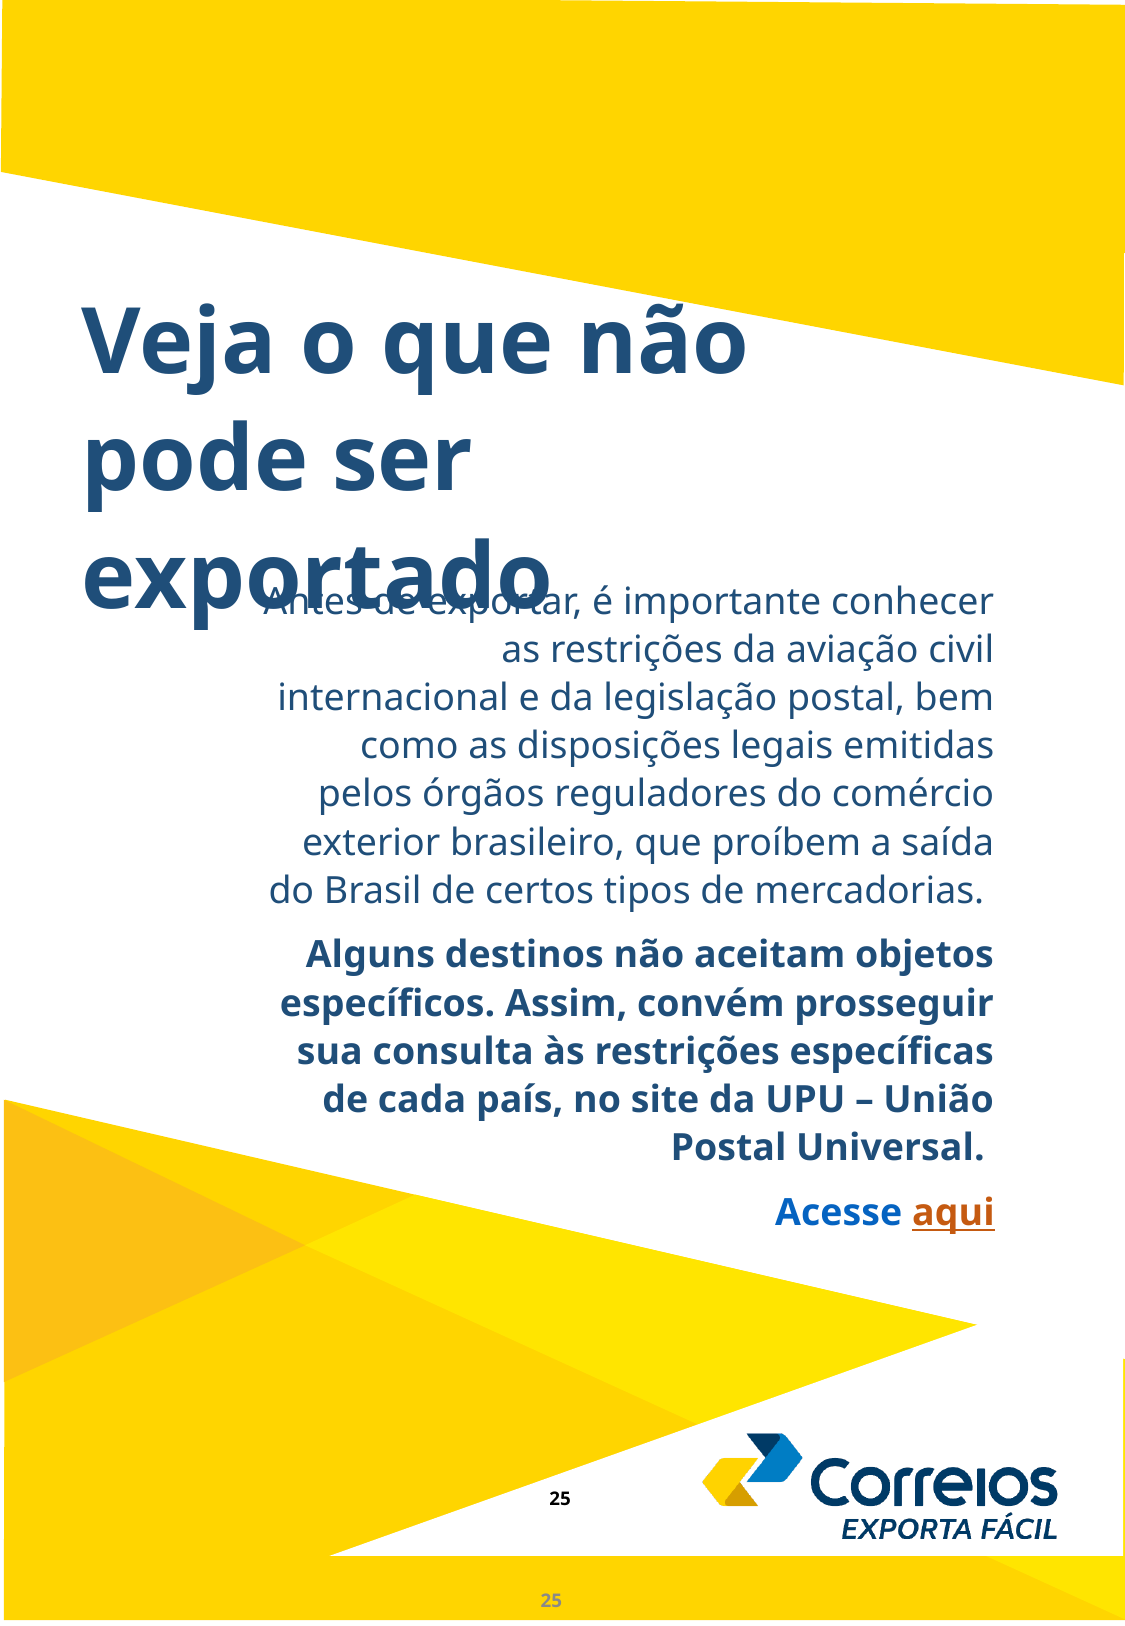

Veja o que não pode ser exportado
Antes de exportar, é importante conhecer as restrições da aviação civil internacional e da legislação postal, bem como as disposições legais emitidas pelos órgãos reguladores do comércio exterior brasileiro, que proíbem a saída do Brasil de certos tipos de mercadorias.
Alguns destinos não aceitam objetos específicos. Assim, convém prosseguir sua consulta às restrições específicas de cada país, no site da UPU – União Postal Universal.
Acesse aqui